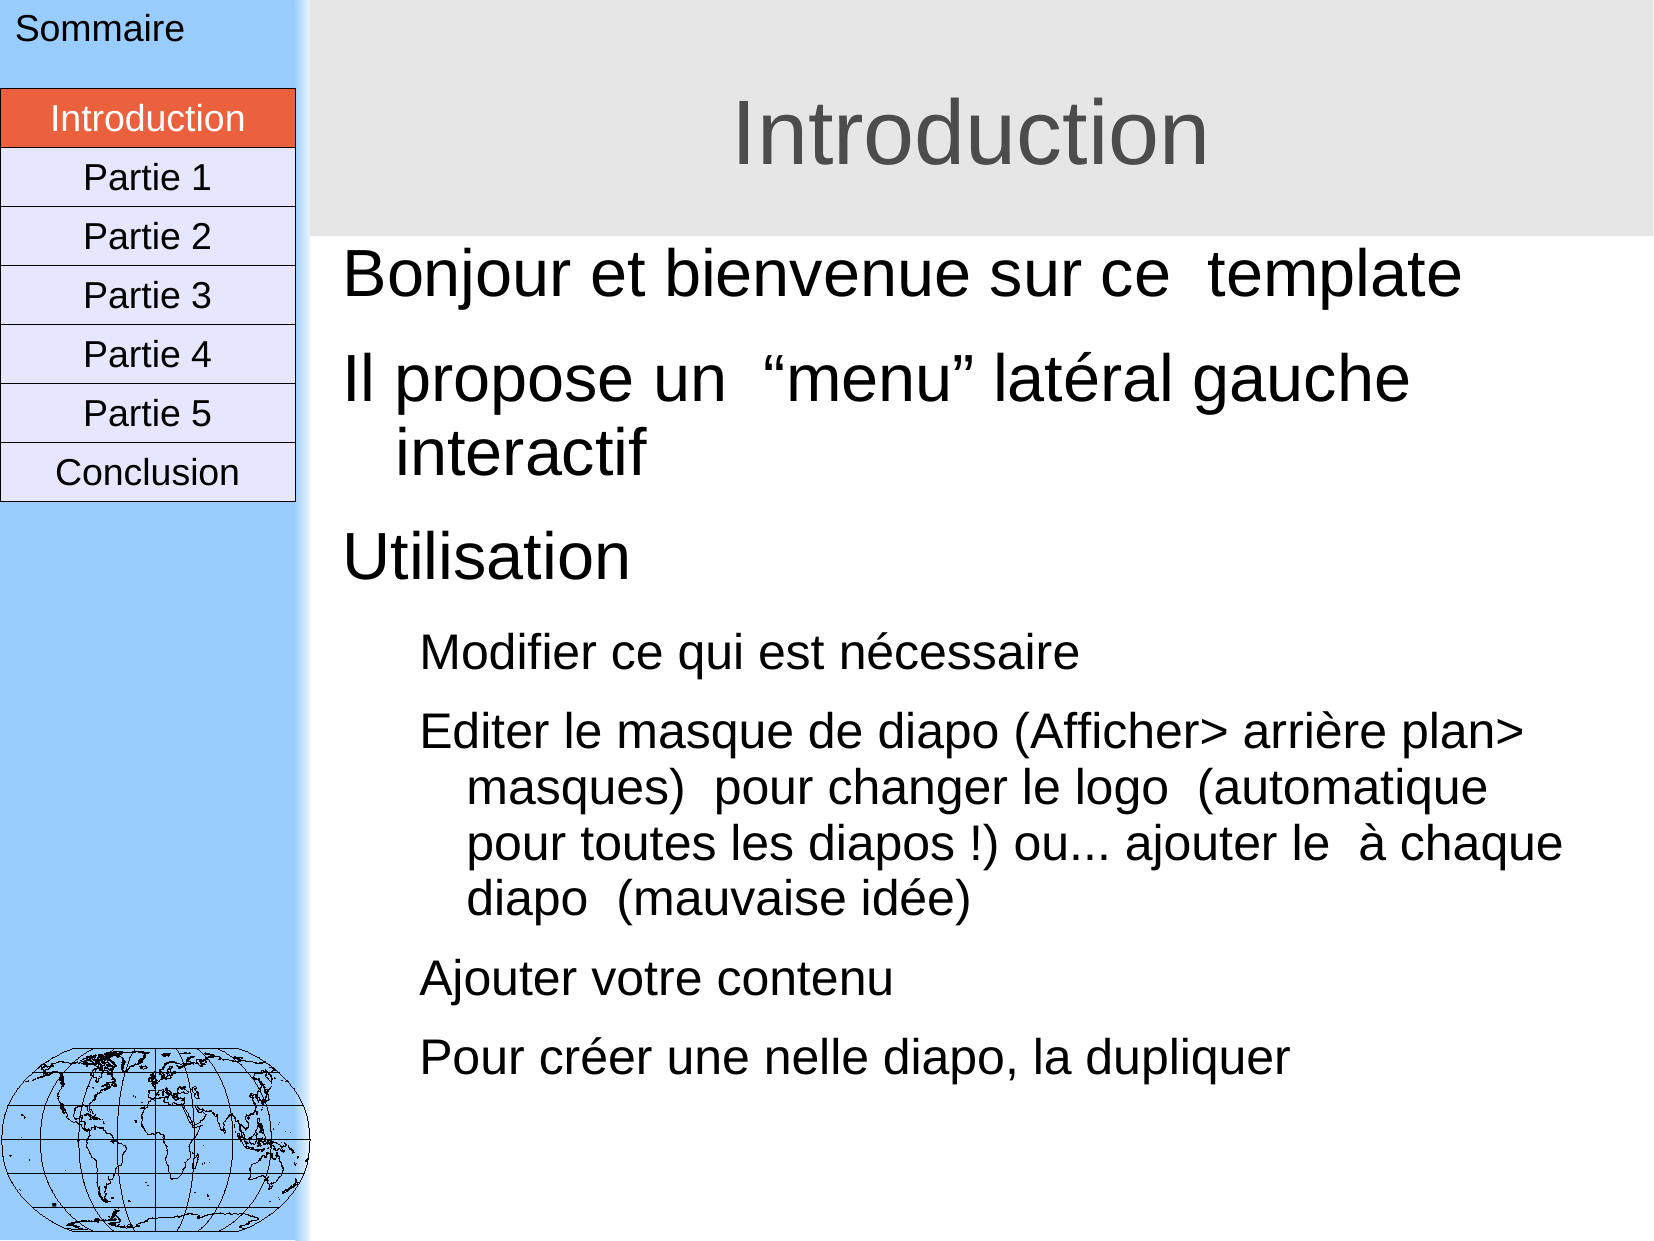

Sommaire
# Introduction
Introduction
Partie 1
Partie 2
Bonjour et bienvenue sur ce template
Il propose un “menu” latéral gauche interactif
Utilisation
Modifier ce qui est nécessaire
Editer le masque de diapo (Afficher> arrière plan> masques) pour changer le logo (automatique pour toutes les diapos !) ou... ajouter le à chaque diapo (mauvaise idée)
Ajouter votre contenu
Pour créer une nelle diapo, la dupliquer
Partie 3
Partie 4
Partie 5
Conclusion